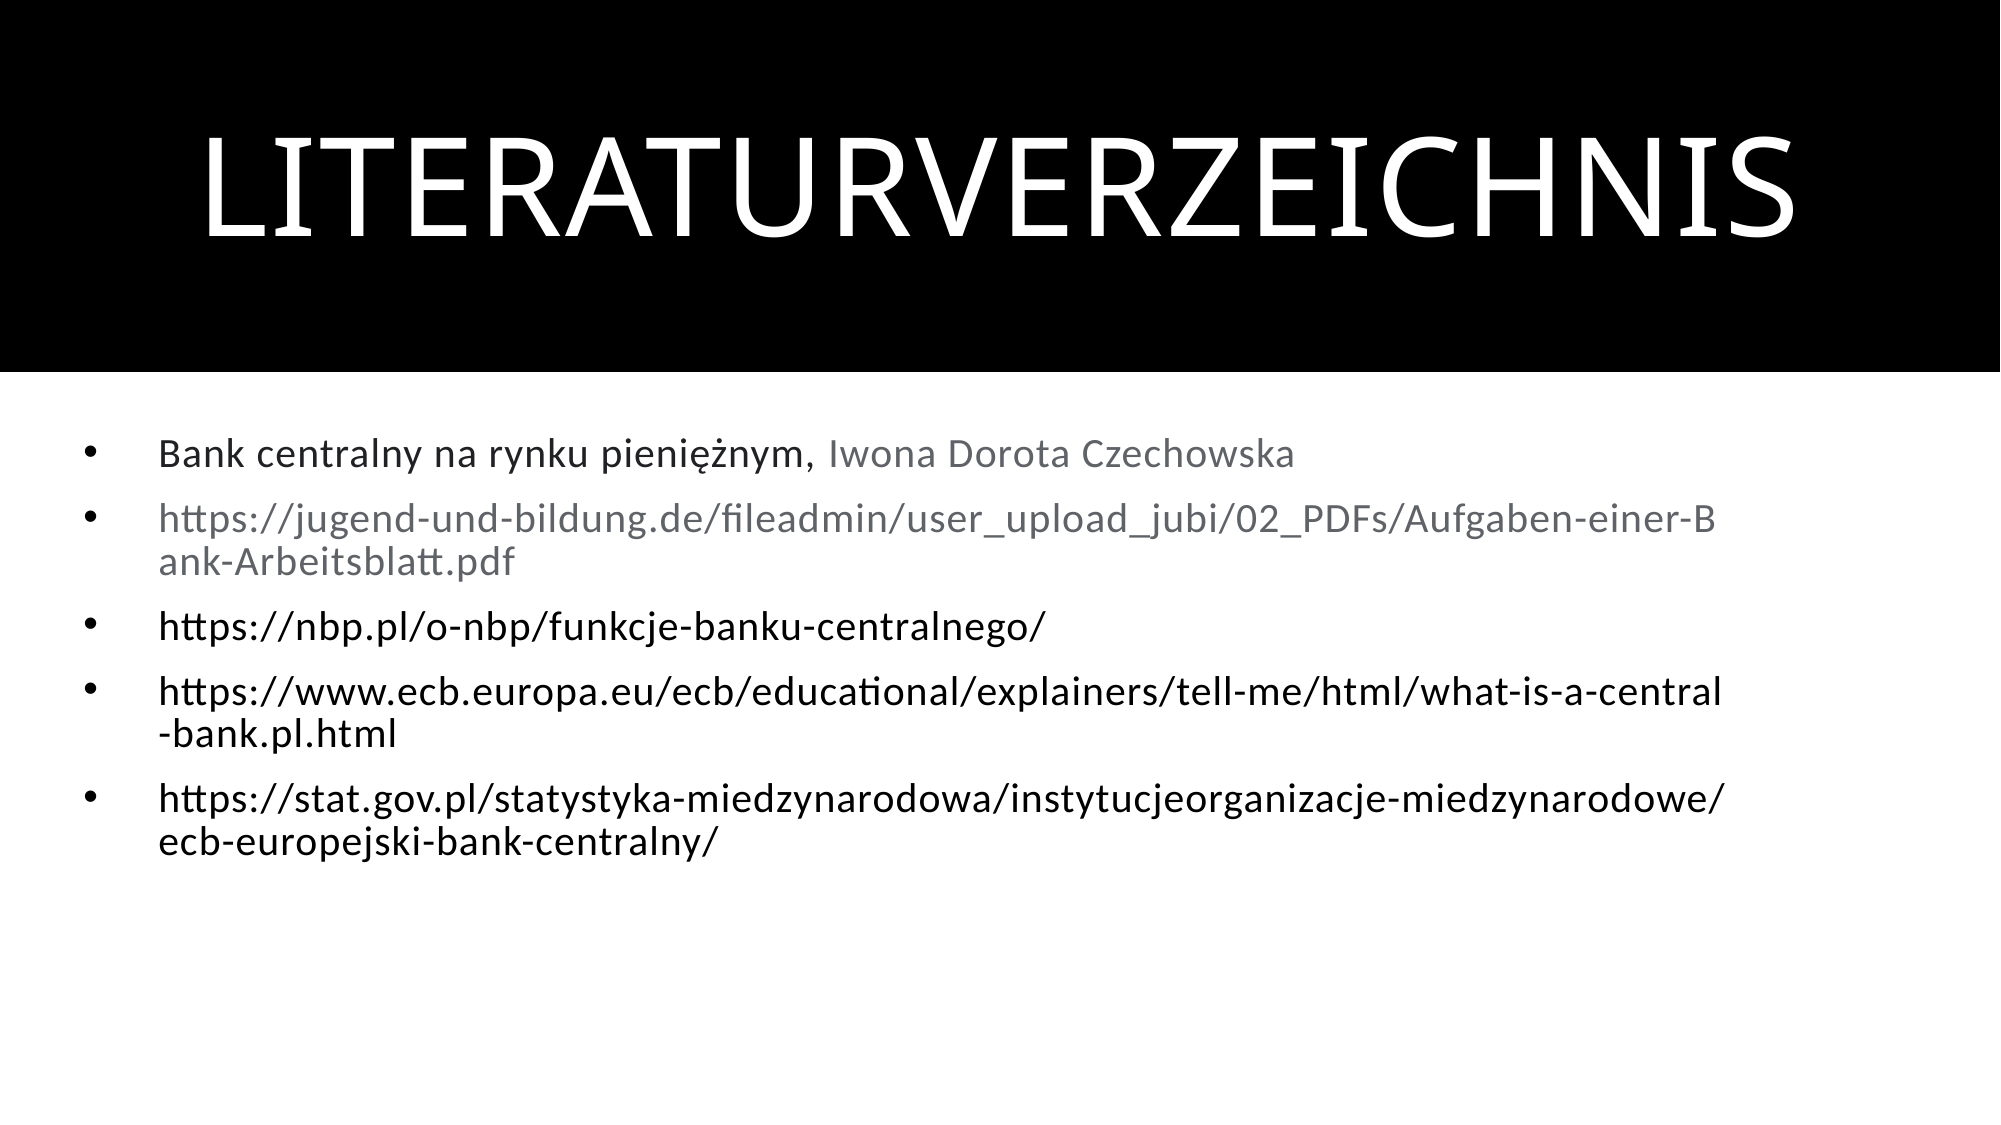

# Literaturverzeichnis
Bank centralny na rynku pieniężnym, Iwona Dorota Czechowska
https://jugend-und-bildung.de/fileadmin/user_upload_jubi/02_PDFs/Aufgaben-einer-Bank-Arbeitsblatt.pdf
https://nbp.pl/o-nbp/funkcje-banku-centralnego/
https://www.ecb.europa.eu/ecb/educational/explainers/tell-me/html/what-is-a-central-bank.pl.html
https://stat.gov.pl/statystyka-miedzynarodowa/instytucjeorganizacje-miedzynarodowe/ecb-europejski-bank-centralny/